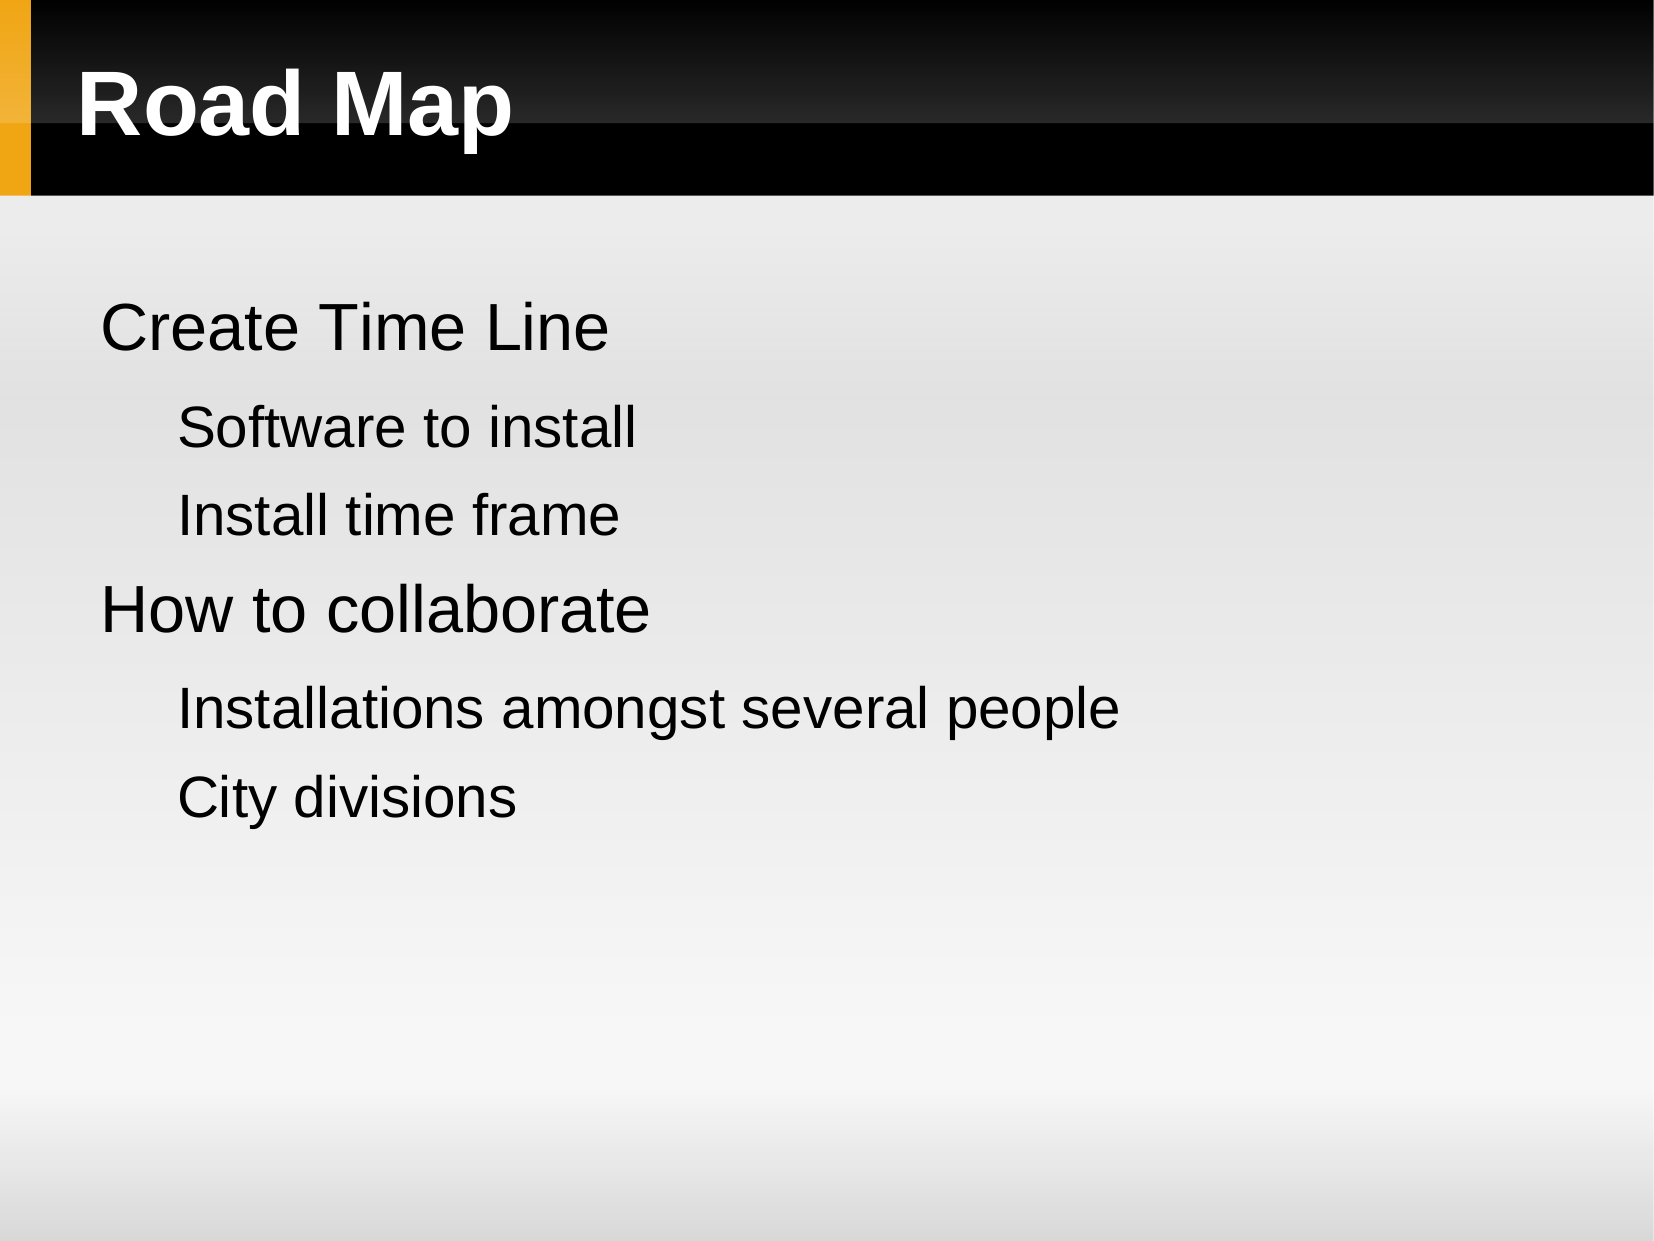

# Road Map
Create Time Line
Software to install
Install time frame
How to collaborate
Installations amongst several people
City divisions